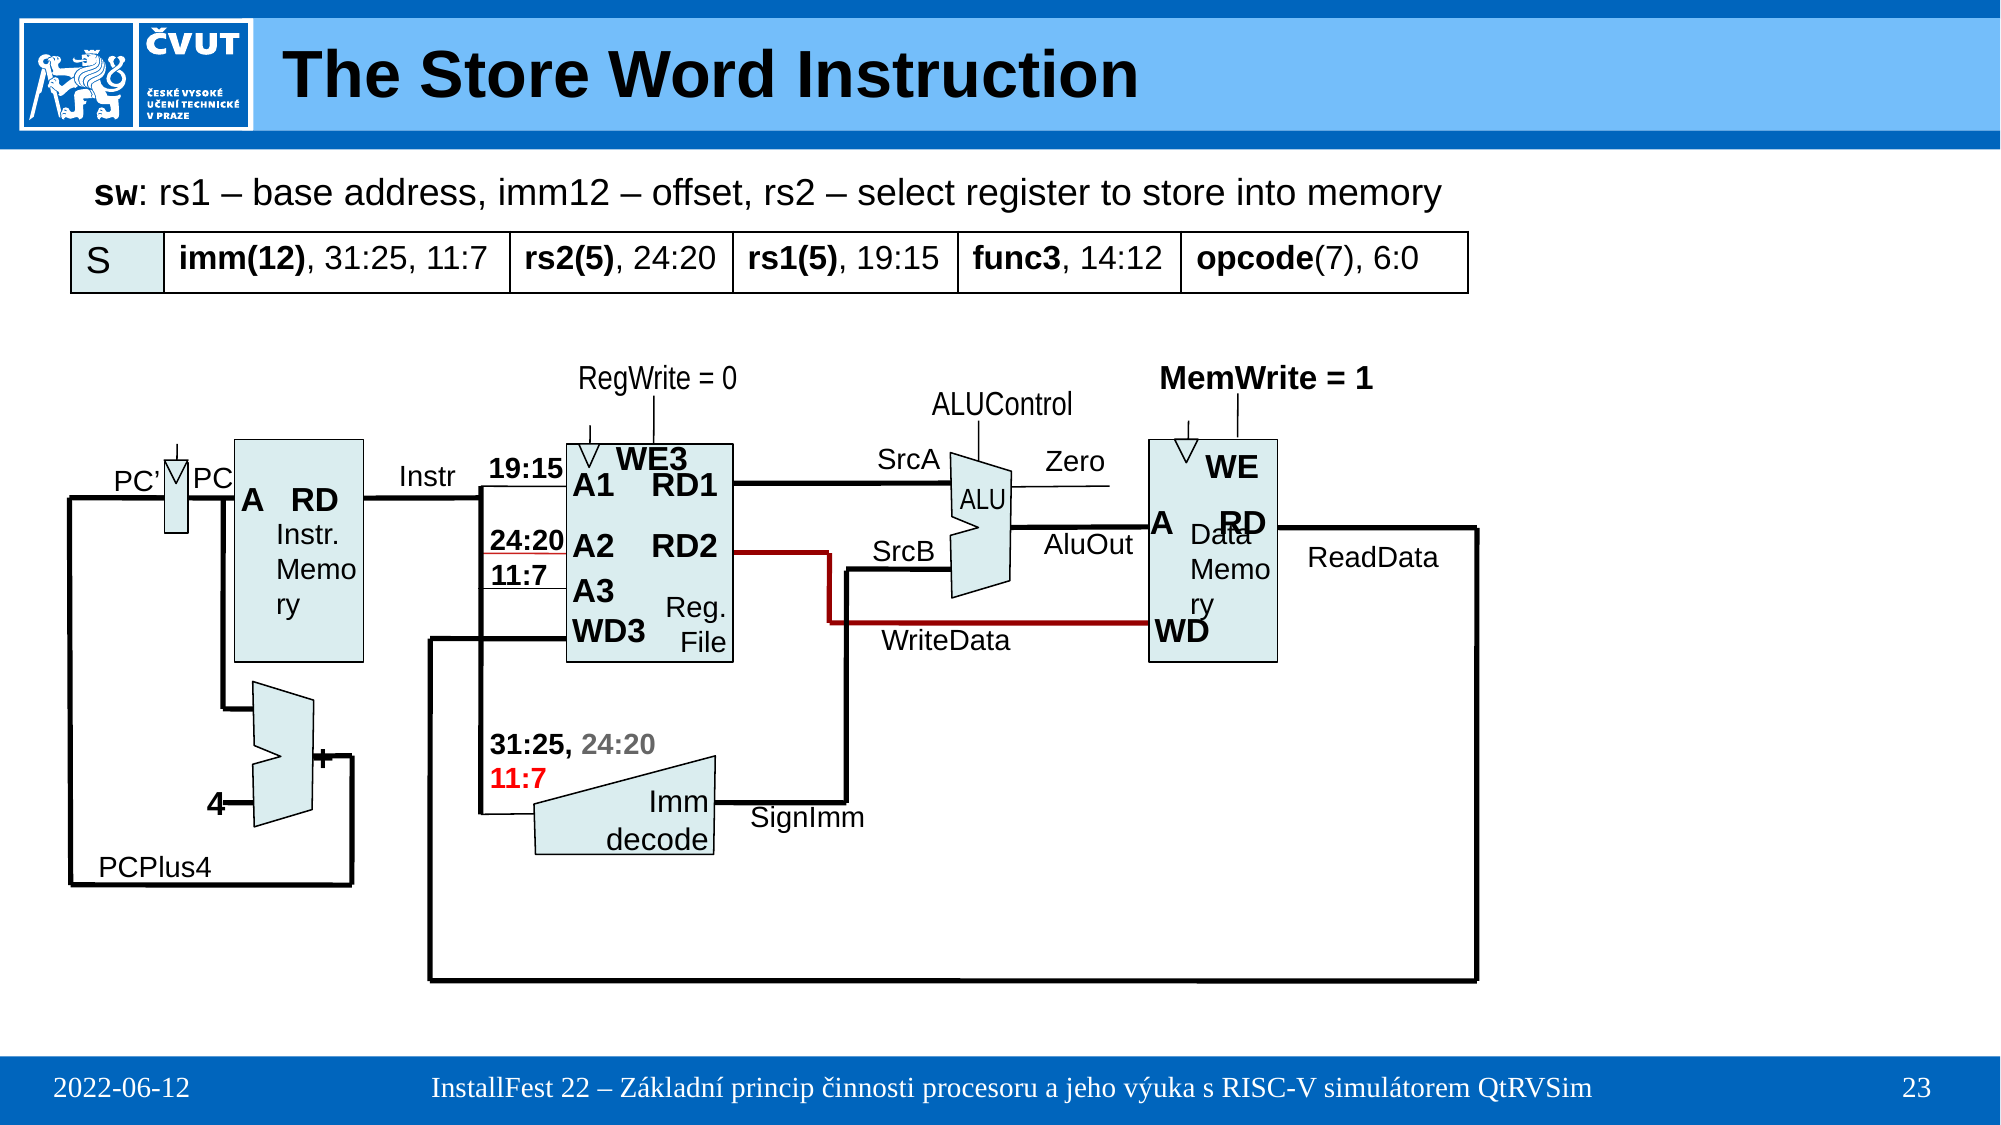

# The Store Word Instruction
sw: rs1 – base address, imm12 – offset, rs2 – select register to store into memory
| S | imm(12), 31:25, 11:7 | rs2(5), 24:20 | rs1(5), 19:15 | func3, 14:12 | opcode(7), 6:0 |
| --- | --- | --- | --- | --- | --- |
MemWrite = 1
RegWrite = 0
ALUControl
WE3
Reg.
 File
A1 RD1
A2 RD2
A3
WD3
SrcA
Zero
Instr. Memory
A RD
Data Memory
WE
A RD
WD
19:15
Instr
PC
PC’
ALU
24:20
AluOut
SrcB
ReadData
11:7
WriteData
31:25, 24:20
11:7
+
Imm decode
4
SignImm
PCPlus4
2022-06-12
InstallFest 22 – Základní princip činnosti procesoru a jeho výuka s RISC-V simulátorem QtRVSim
23